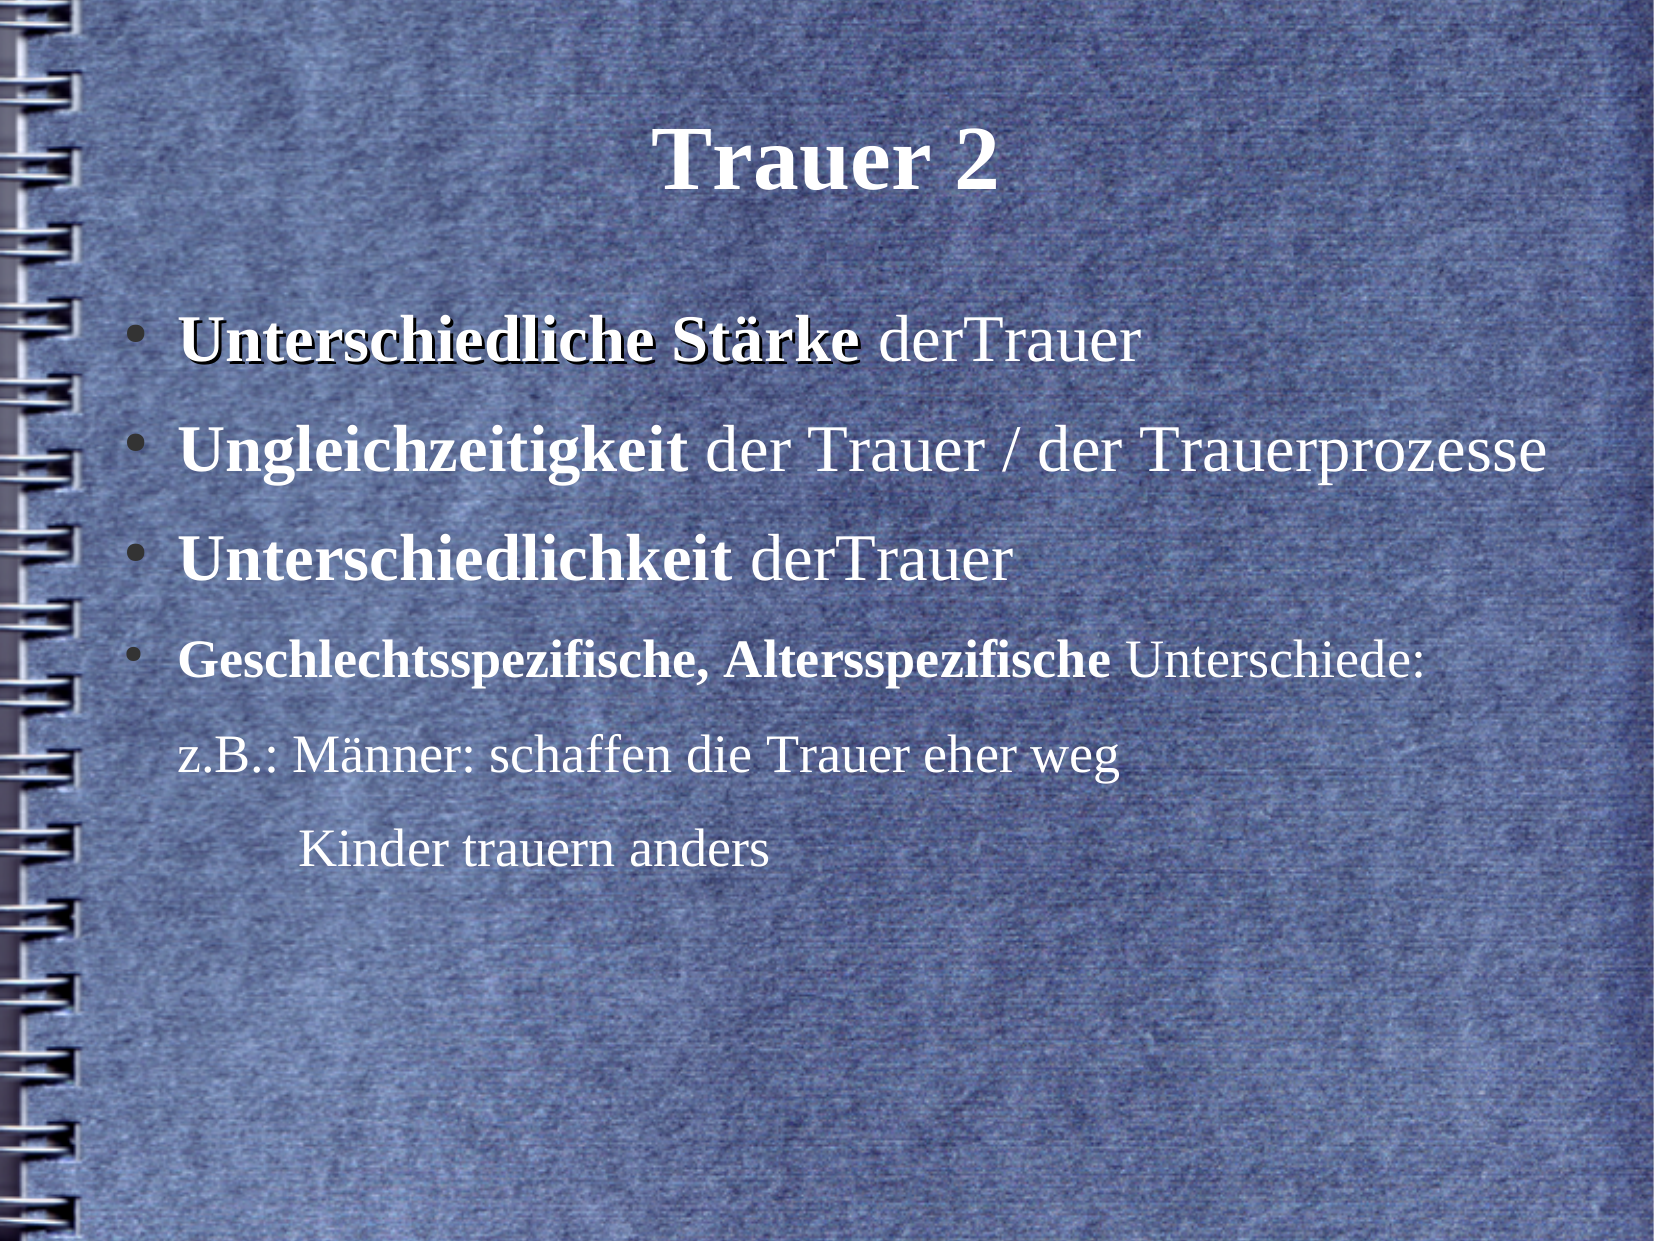

# Trauer 2
Unterschiedliche Stärke derTrauer
Ungleichzeitigkeit der Trauer / der Trauerprozesse
Unterschiedlichkeit derTrauer
Geschlechtsspezifische, Altersspezifische Unterschiede:
z.B.: Männer: schaffen die Trauer eher weg
 Kinder trauern anders
Trauer tritt unterschiedlich stark auf
Ungleichzeitigkeit der Trauer / der Trauerprozesse
Trauer ist so unterschiedlich wie die Menschen
Geschlechtsspezifische Unterschiede:
z.B.: Männer: schaffen die Trauer eher weg
Witwen- und Witwerforschung: Männer gehen nach durchschnittlich 4 Jahren eine neue Partnerschaft ein
Frauen erst nach 15 Jah